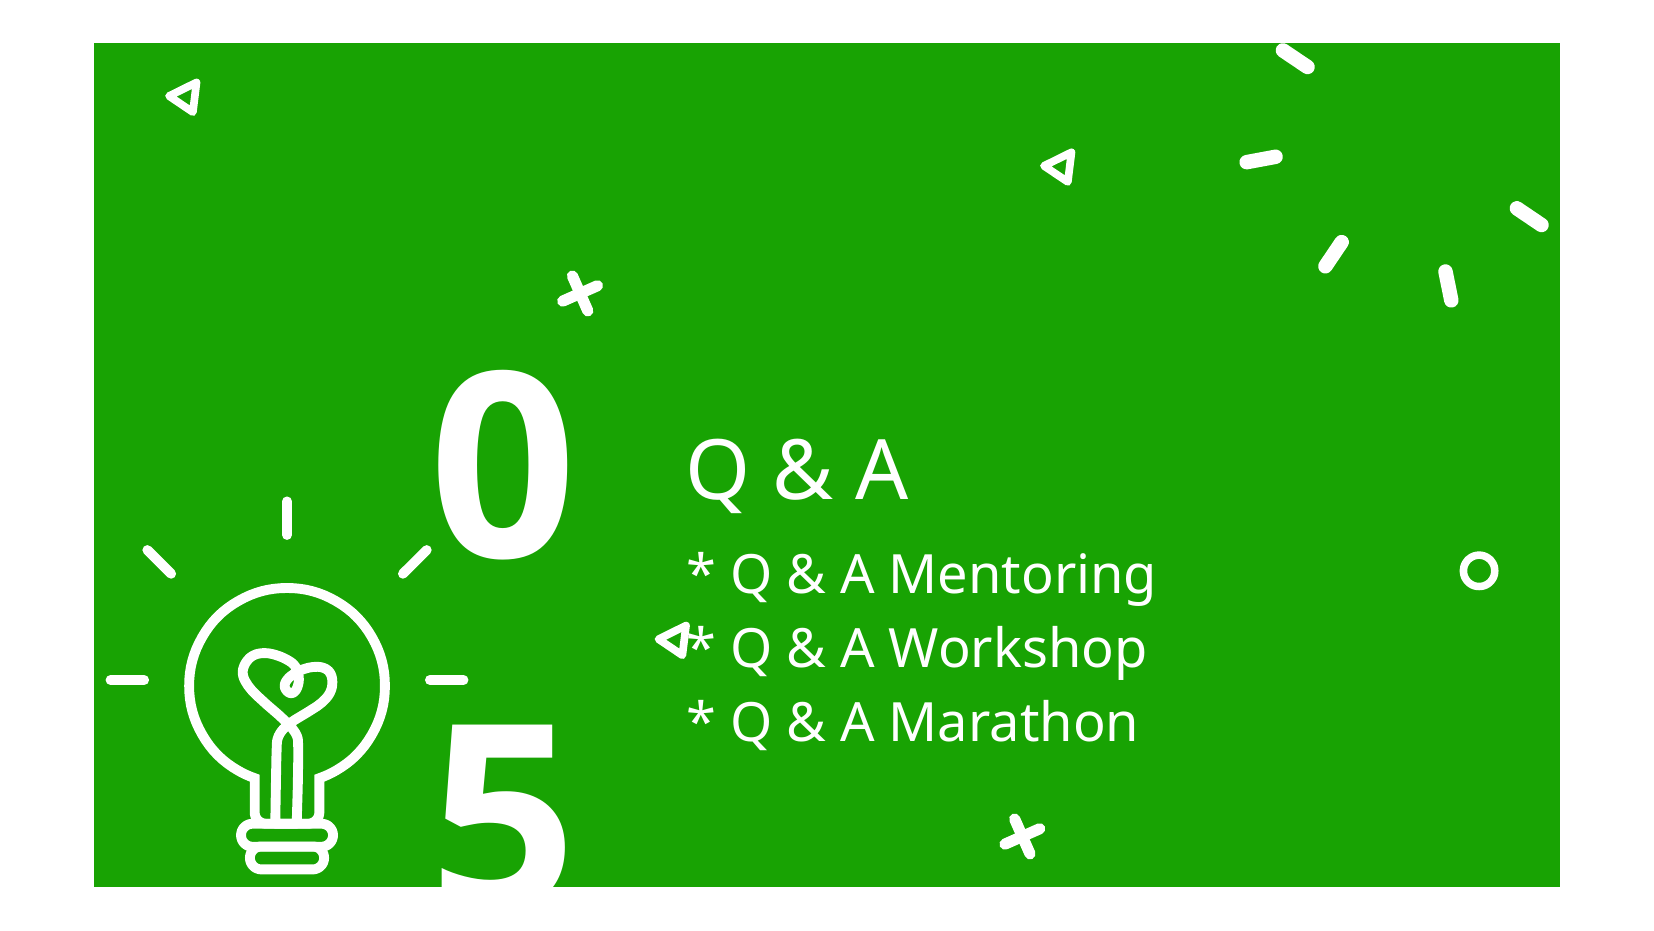

05
# Q & A
* Q & A Mentoring
* Q & A Workshop
* Q & A Marathon